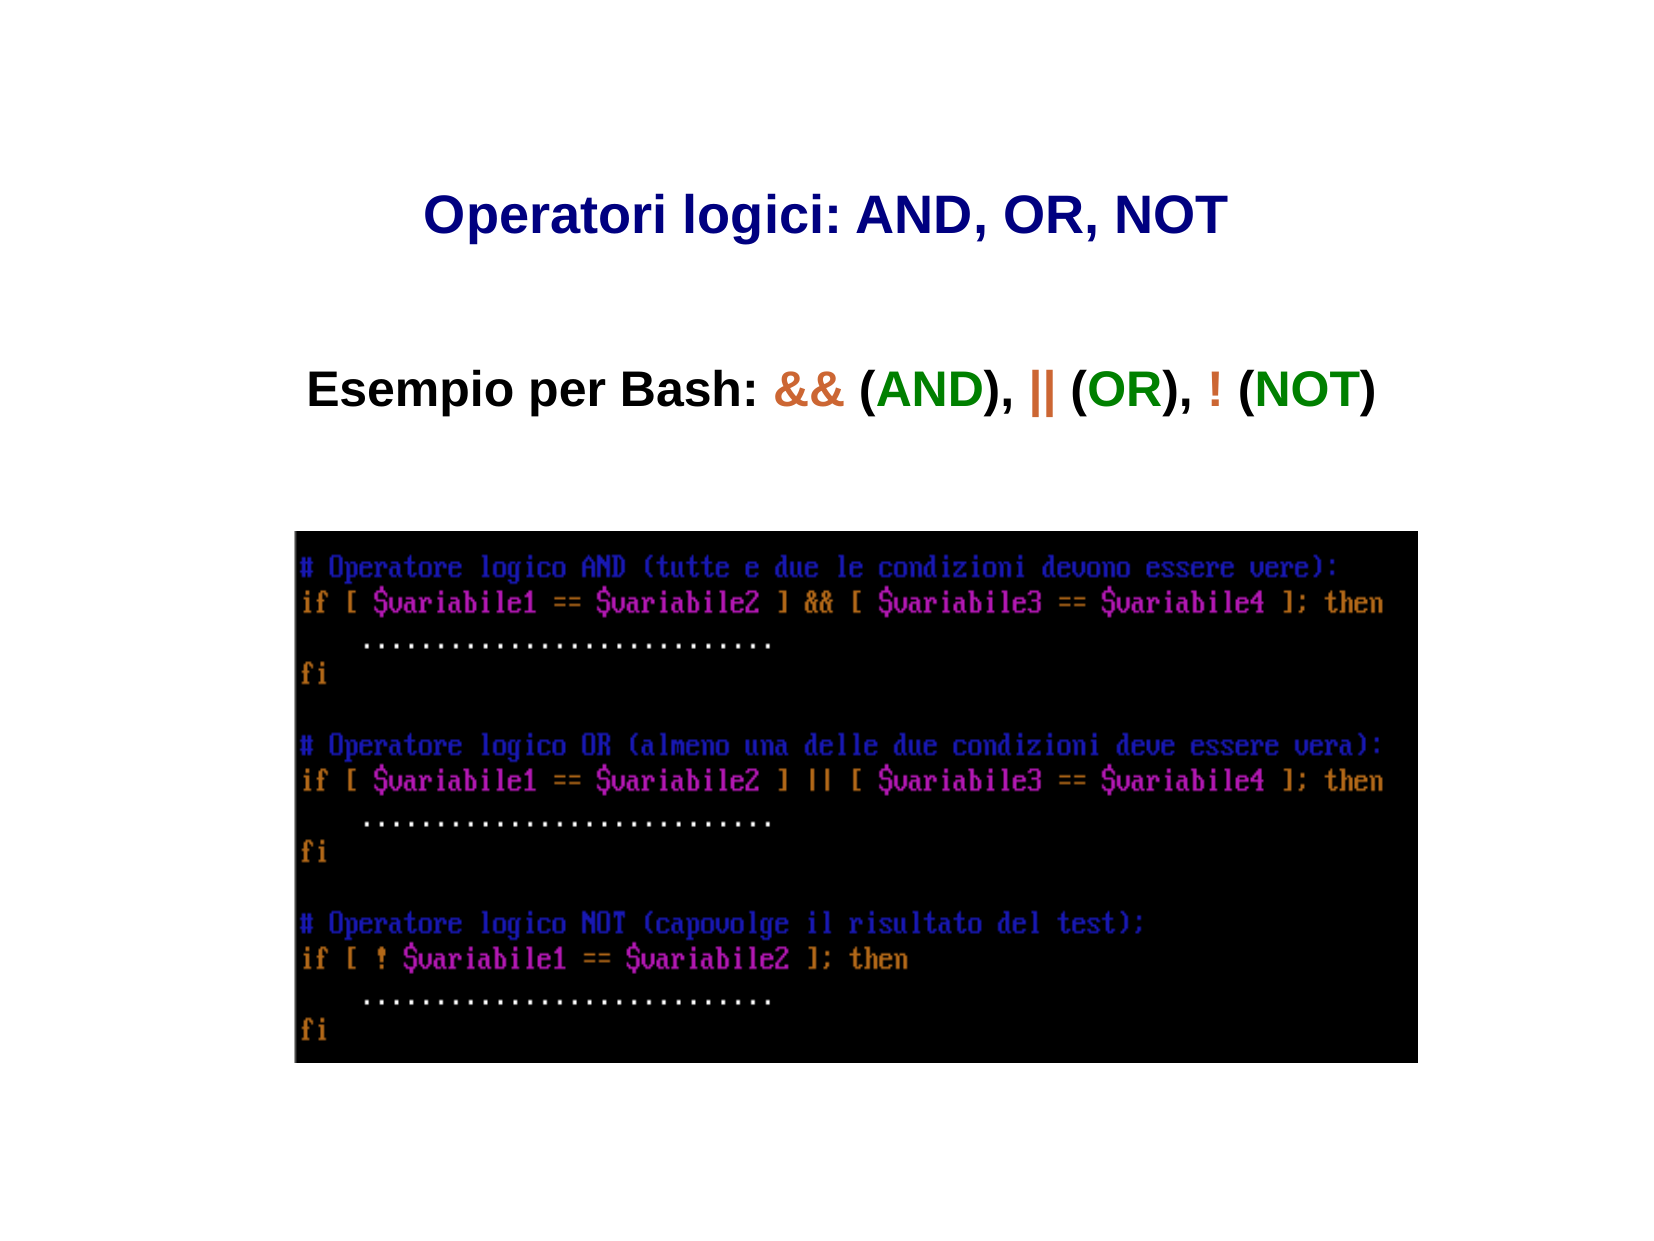

Operatori logici: AND, OR, NOT
Esempio per Bash: && (AND), || (OR), ! (NOT)